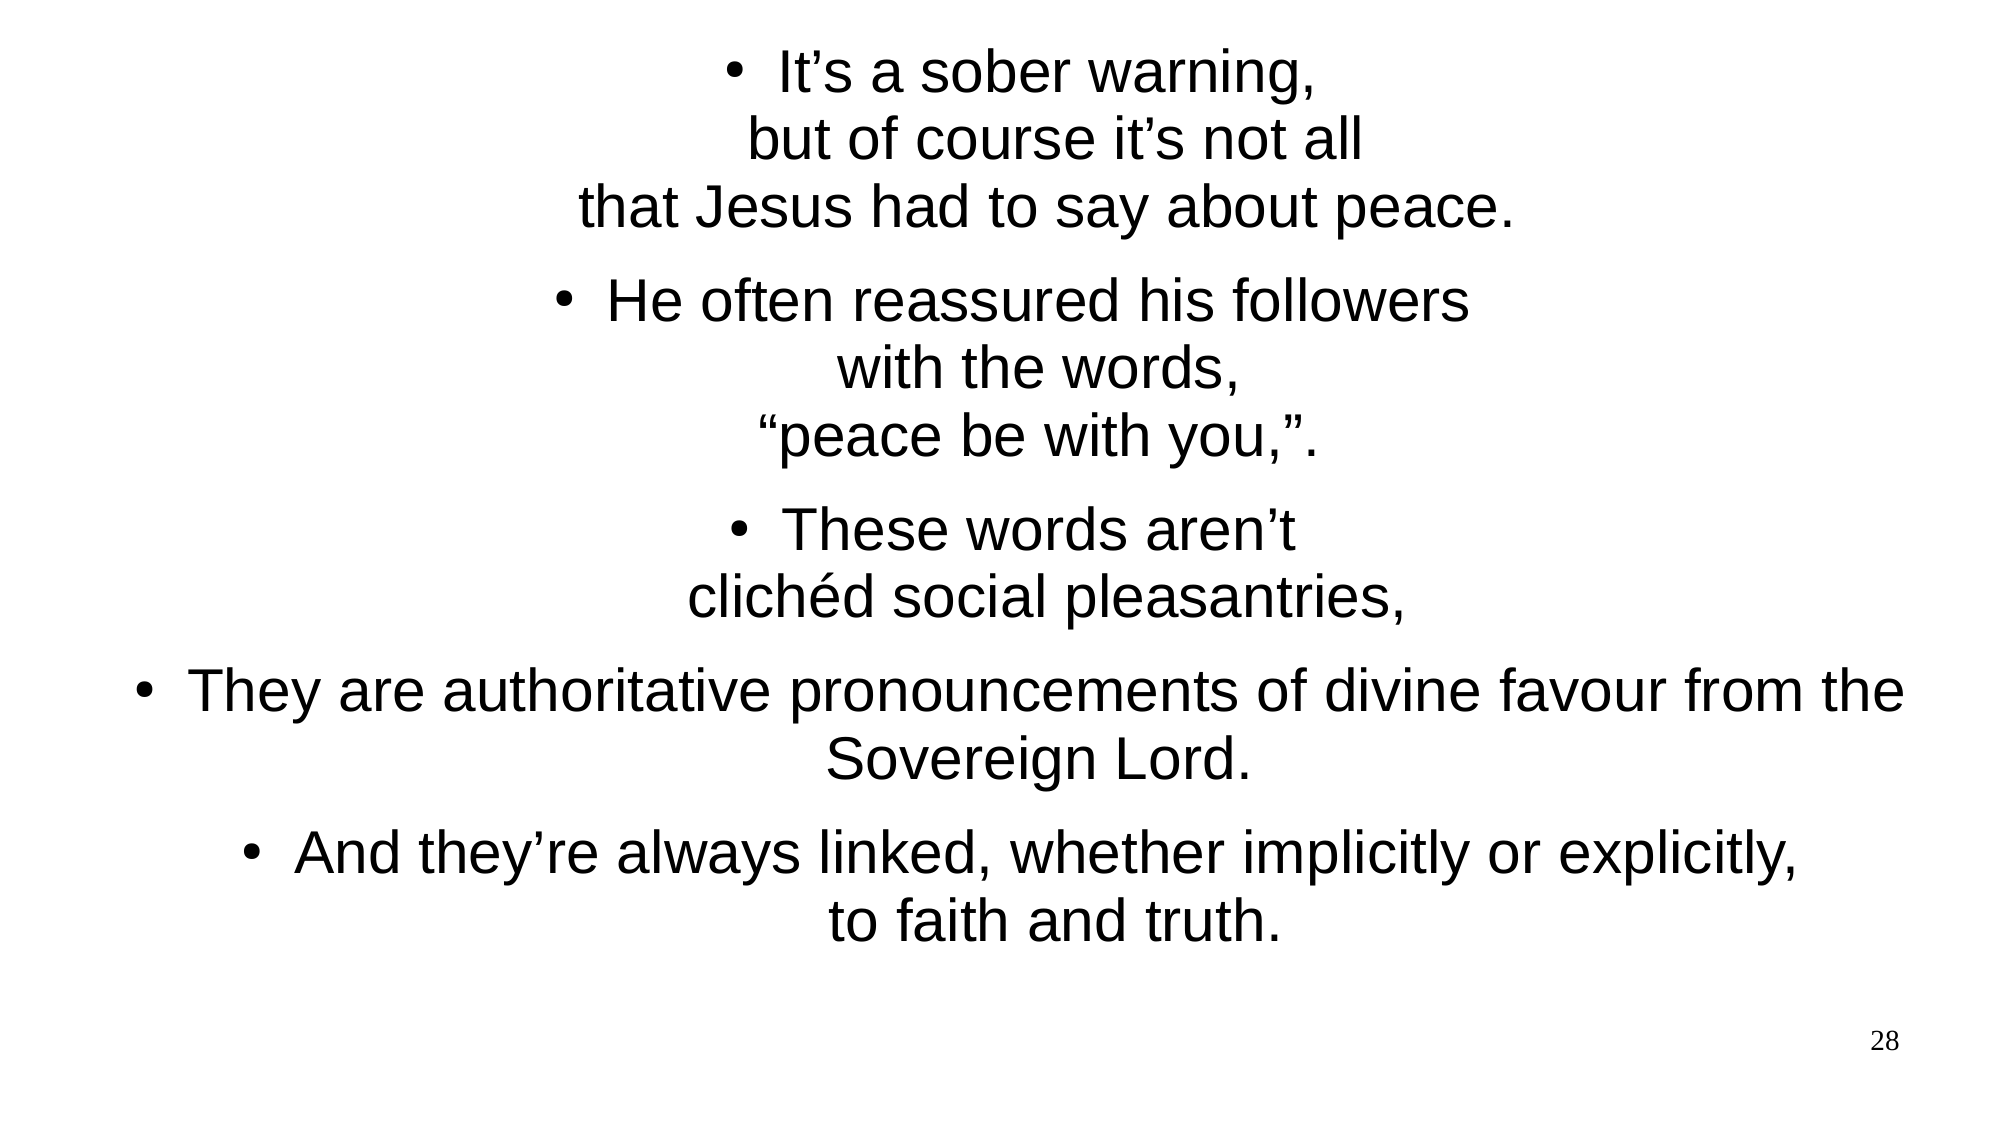

# It’s a sober warning, but of course it’s not all that Jesus had to say about peace.
He often reassured his followers
with the words,
“peace be with you,”.
These words aren’t
clichéd social pleasantries,
They are authoritative pronouncements of divine favour from the Sovereign Lord.
And they’re always linked, whether implicitly or explicitly,
 to faith and truth.
28